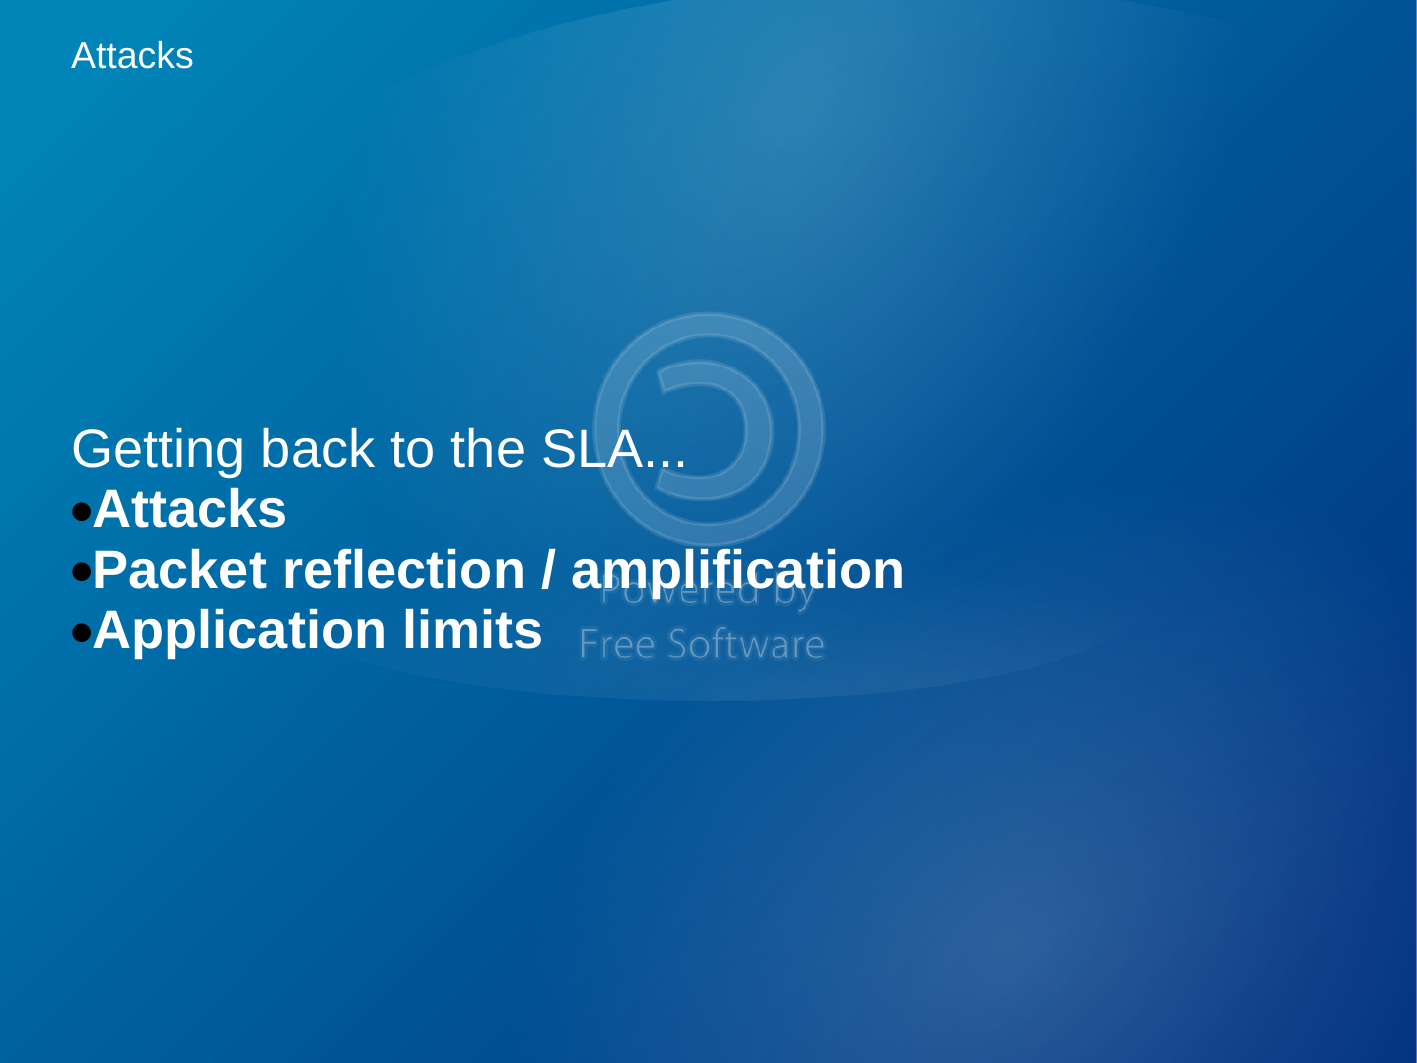

Attacks
Getting back to the SLA...
Attacks
Packet reflection / amplification
Application limits